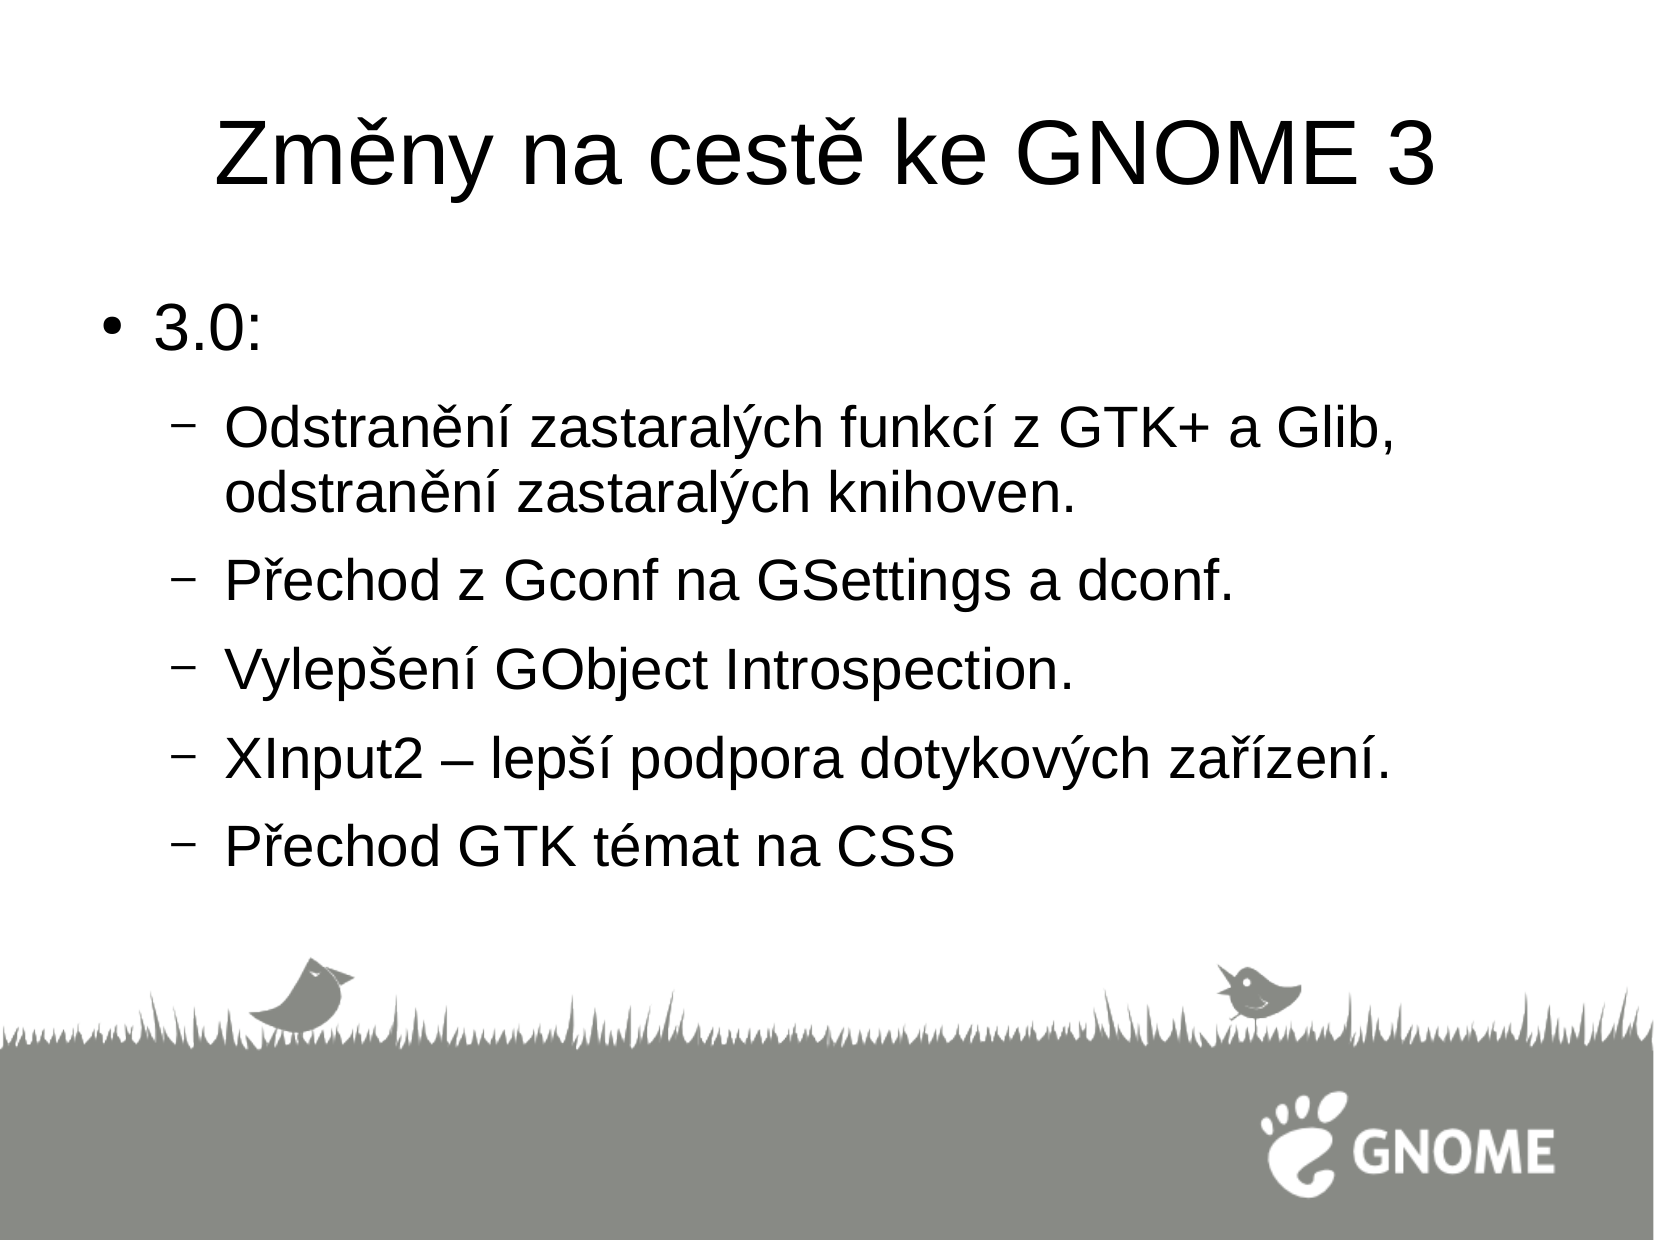

# Změny na cestě ke GNOME 3
3.0:
Odstranění zastaralých funkcí z GTK+ a Glib, odstranění zastaralých knihoven.
Přechod z Gconf na GSettings a dconf.
Vylepšení GObject Introspection.
XInput2 – lepší podpora dotykových zařízení.
Přechod GTK témat na CSS